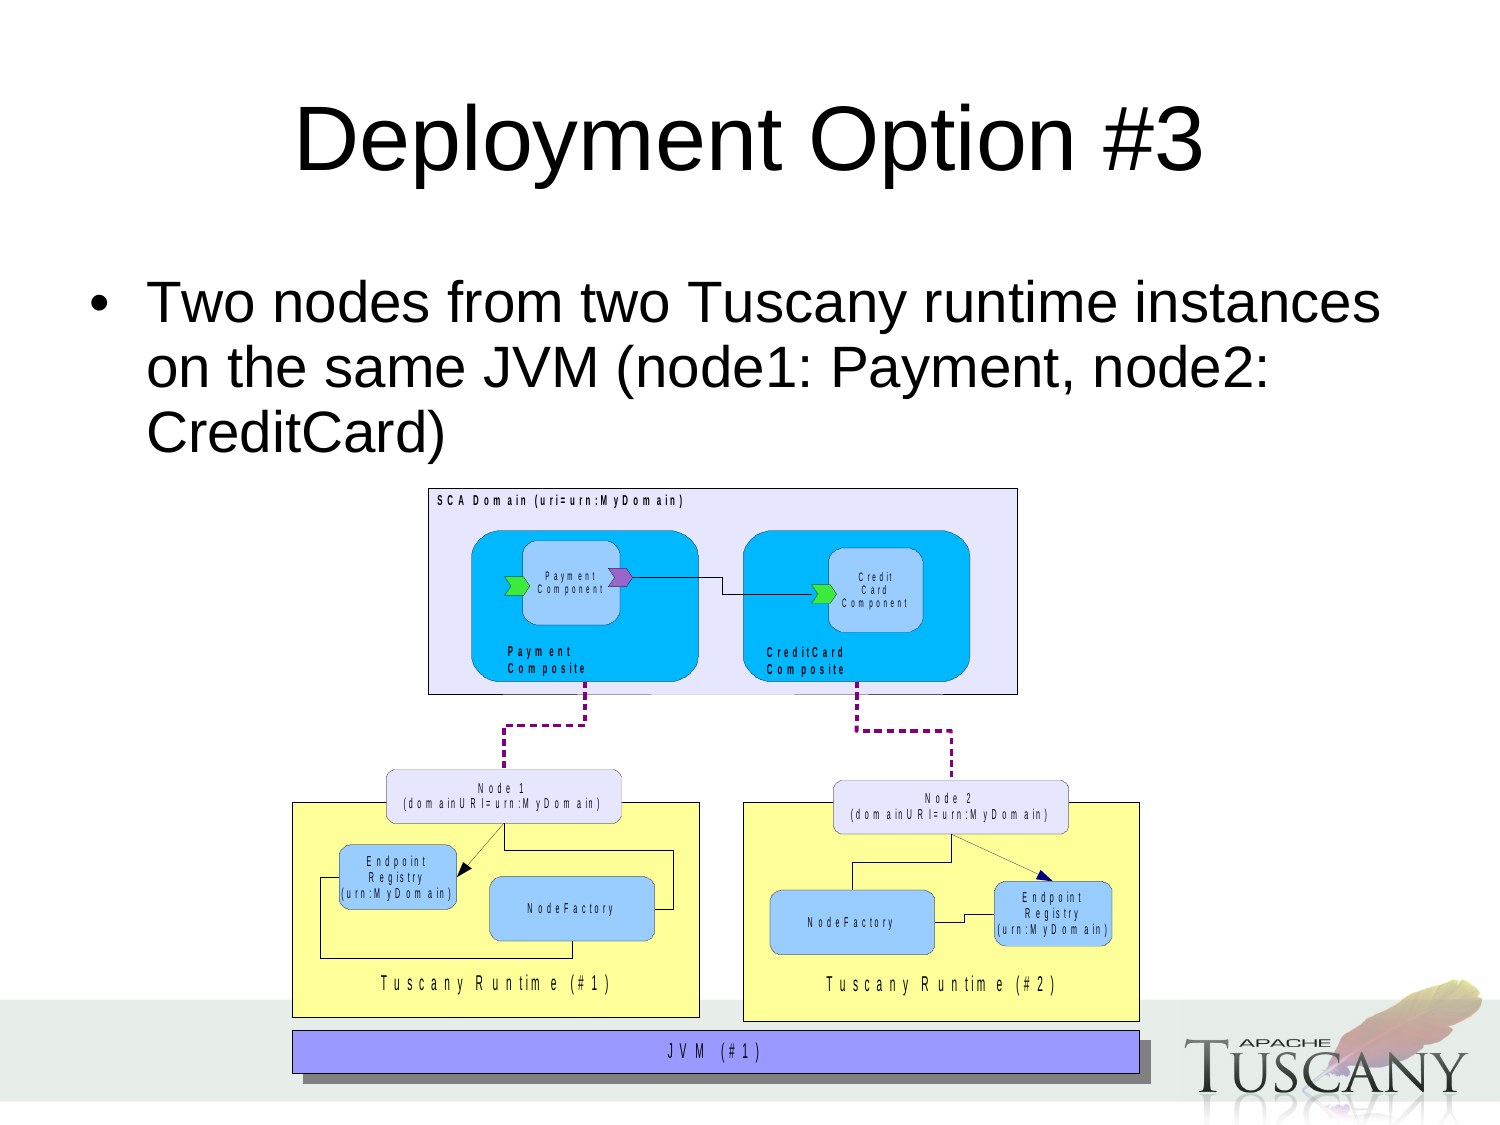

# Deployment Option #3
Two nodes from two Tuscany runtime instances on the same JVM (node1: Payment, node2: CreditCard)